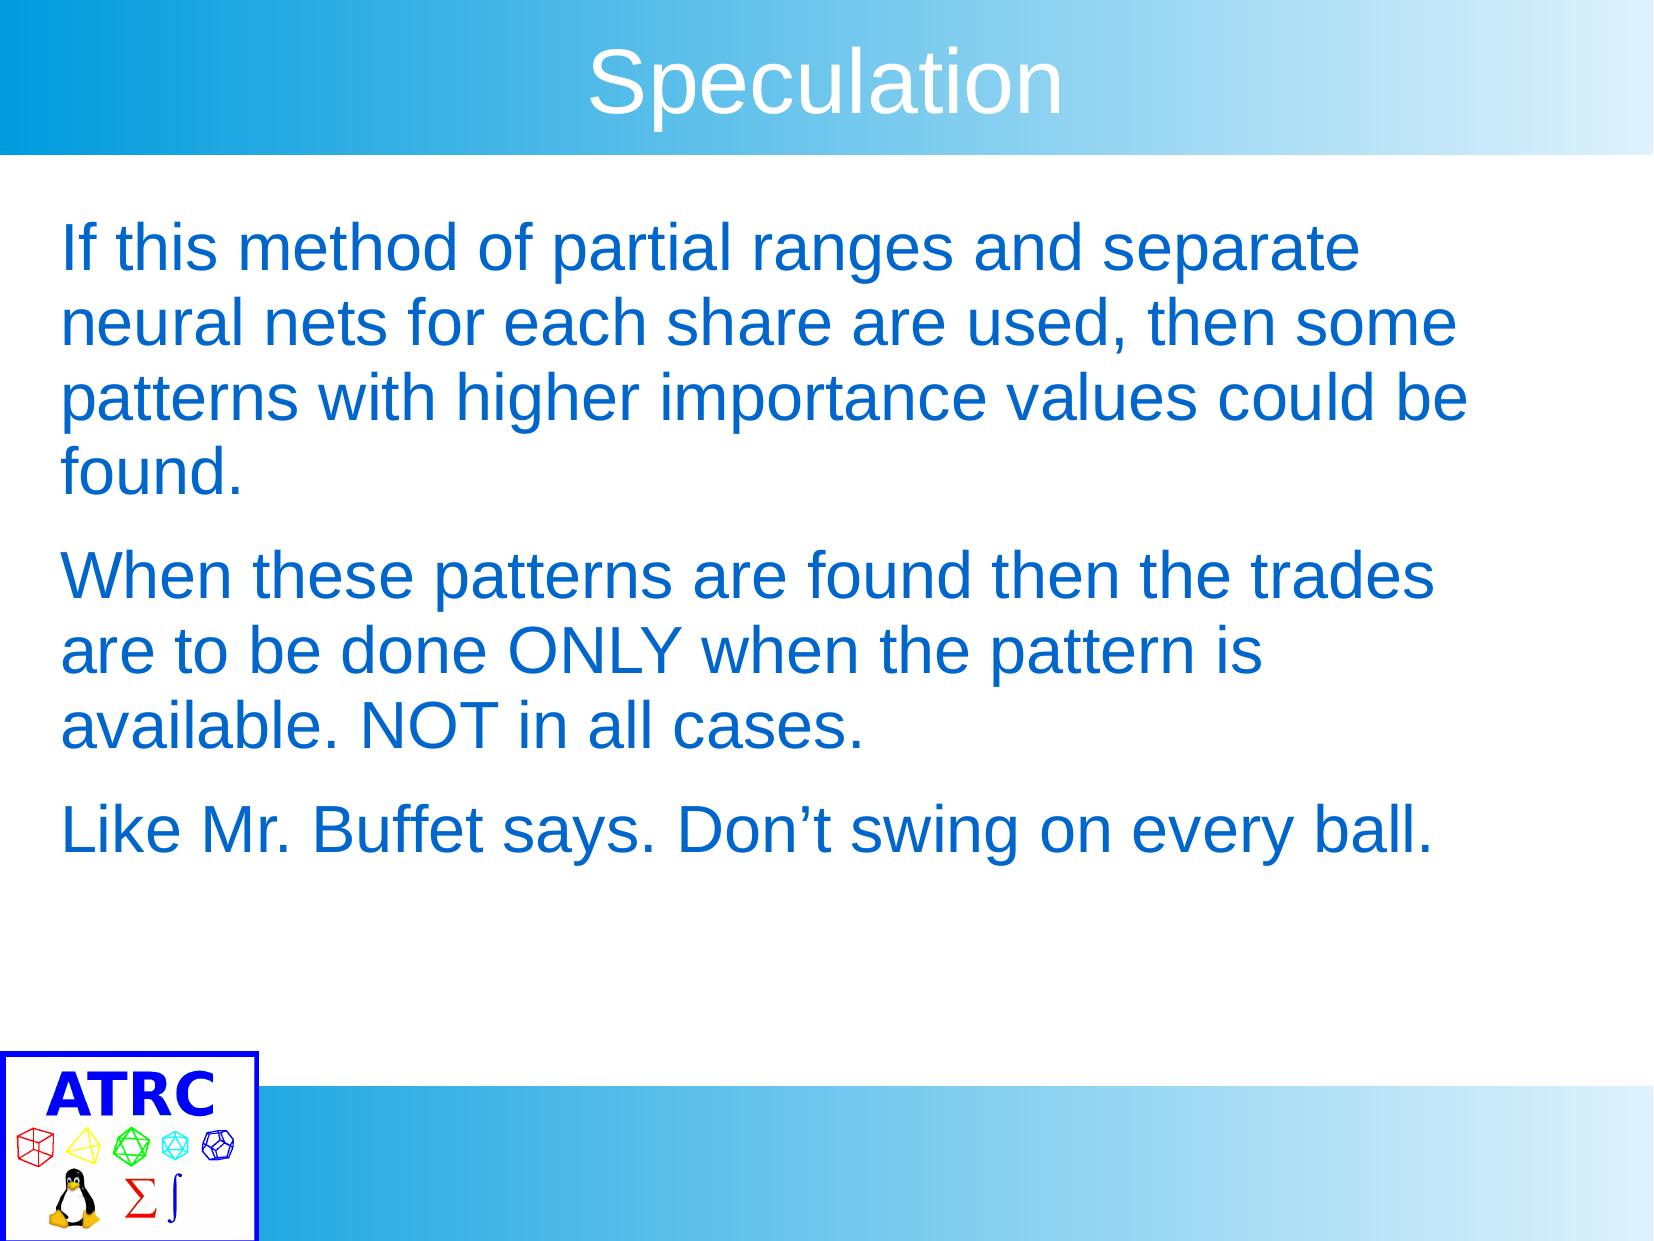

# Speculation
If this method of partial ranges and separate neural nets for each share are used, then some patterns with higher importance values could be found.
When these patterns are found then the trades are to be done ONLY when the pattern is available. NOT in all cases.
Like Mr. Buffet says. Don’t swing on every ball.